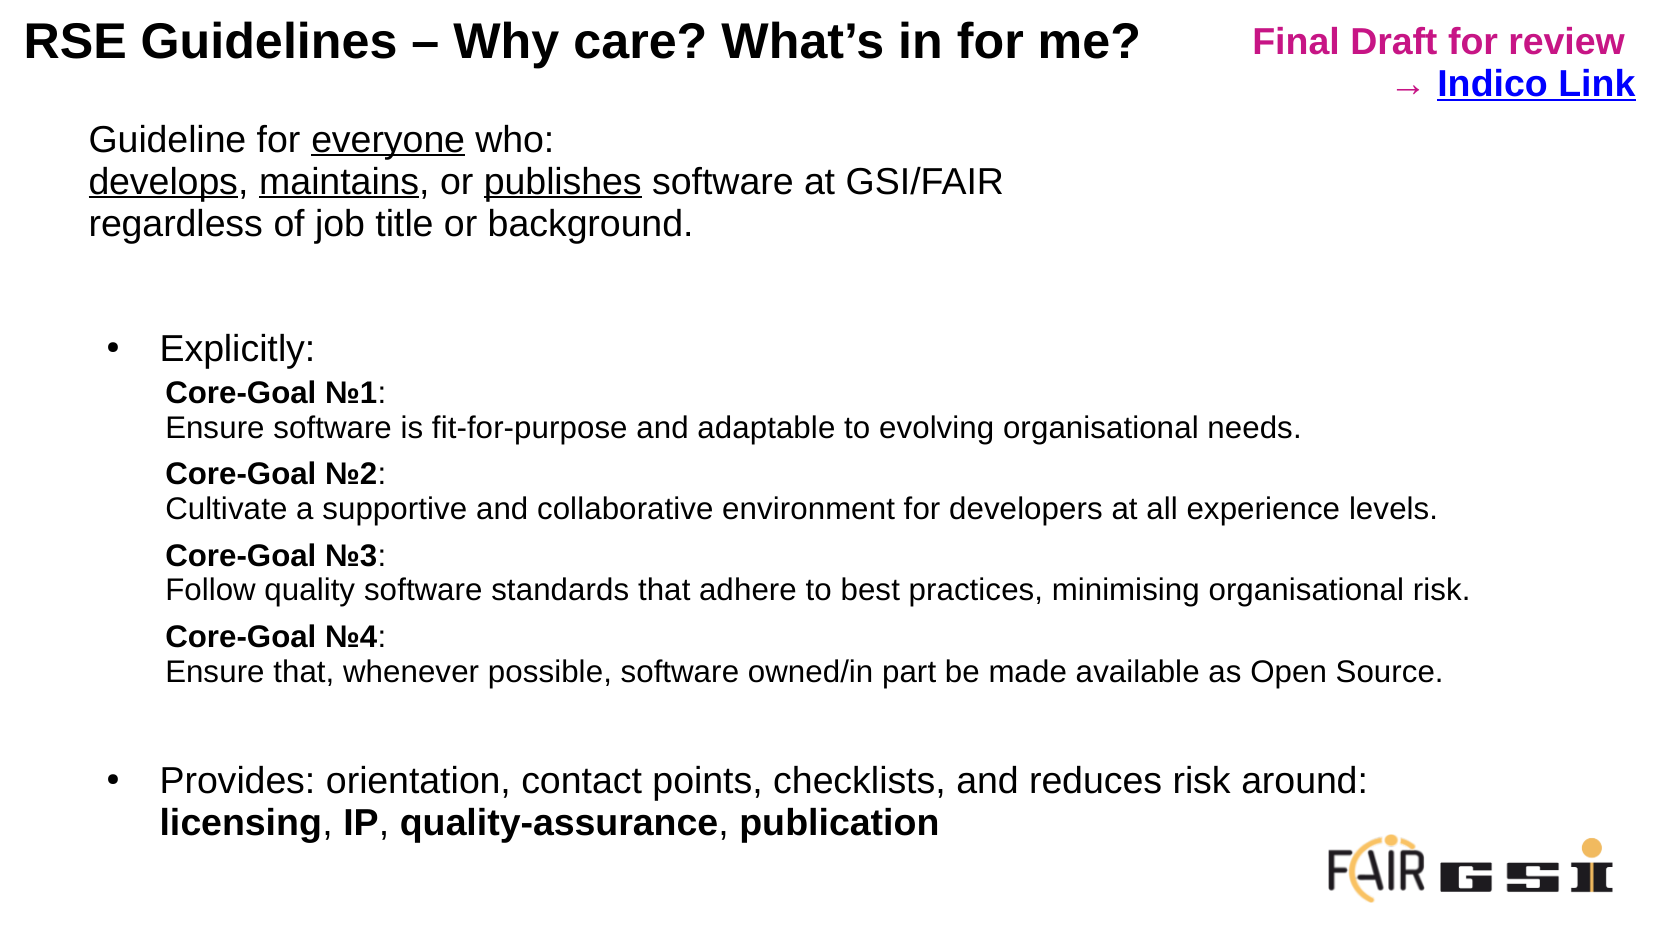

# RSE Guidelines – Why care? What’s in for me?
Final Draft for review
→ Indico Link
Guideline for everyone who:
develops, maintains, or publishes software at GSI/FAIR
regardless of job title or background.
Explicitly:
Core-Goal №1: 
Ensure software is fit-for-purpose and adaptable to evolving organisational needs.
Core-Goal №2: 
Cultivate a supportive and collaborative environment for developers at all experience levels.
Core-Goal №3: 
Follow quality software standards that adhere to best practices, minimising organisational risk.
Core-Goal №4:
Ensure that, whenever possible, software owned/in part be made available as Open Source.
Provides: orientation, contact points, checklists, and reduces risk around:
licensing, IP, quality-assurance, publication